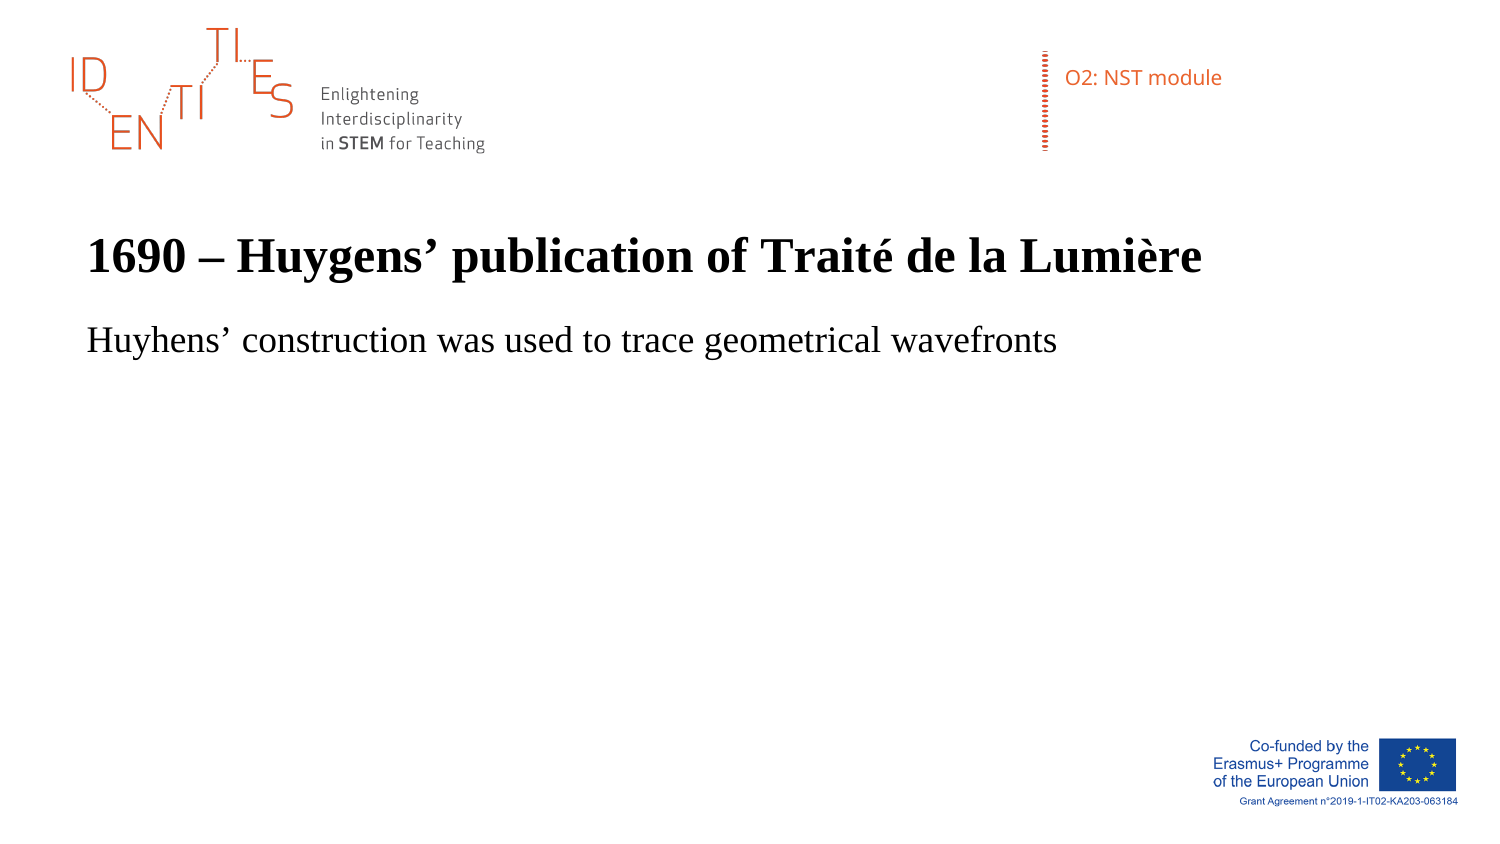

O2: NST module
1690 – Huygens’ publication of Traité de la Lumière
Huyhens’ construction was used to trace geometrical wavefronts